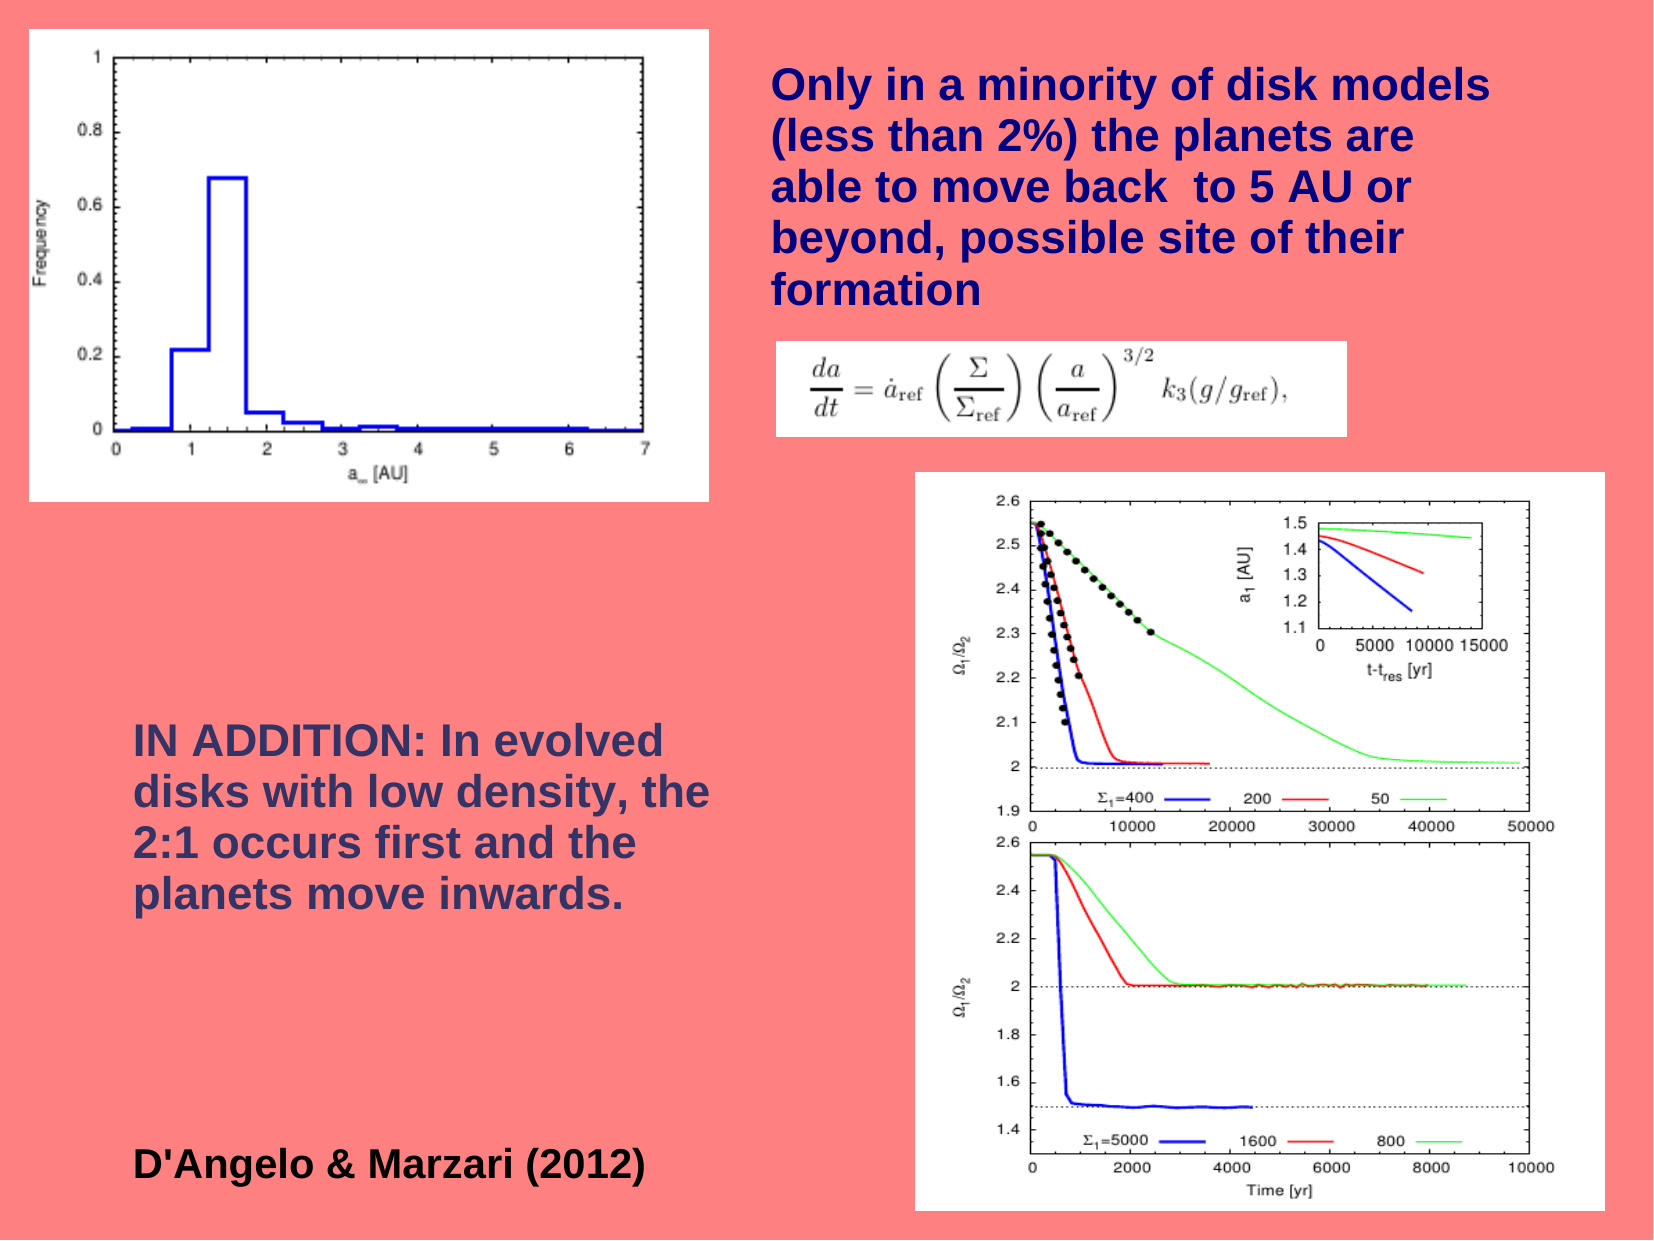

Only in a minority of disk models (less than 2%) the planets are able to move back to 5 AU or beyond, possible site of their formation
IN ADDITION: In evolved disks with low density, the 2:1 occurs first and the planets move inwards.
D'Angelo & Marzari (2012)